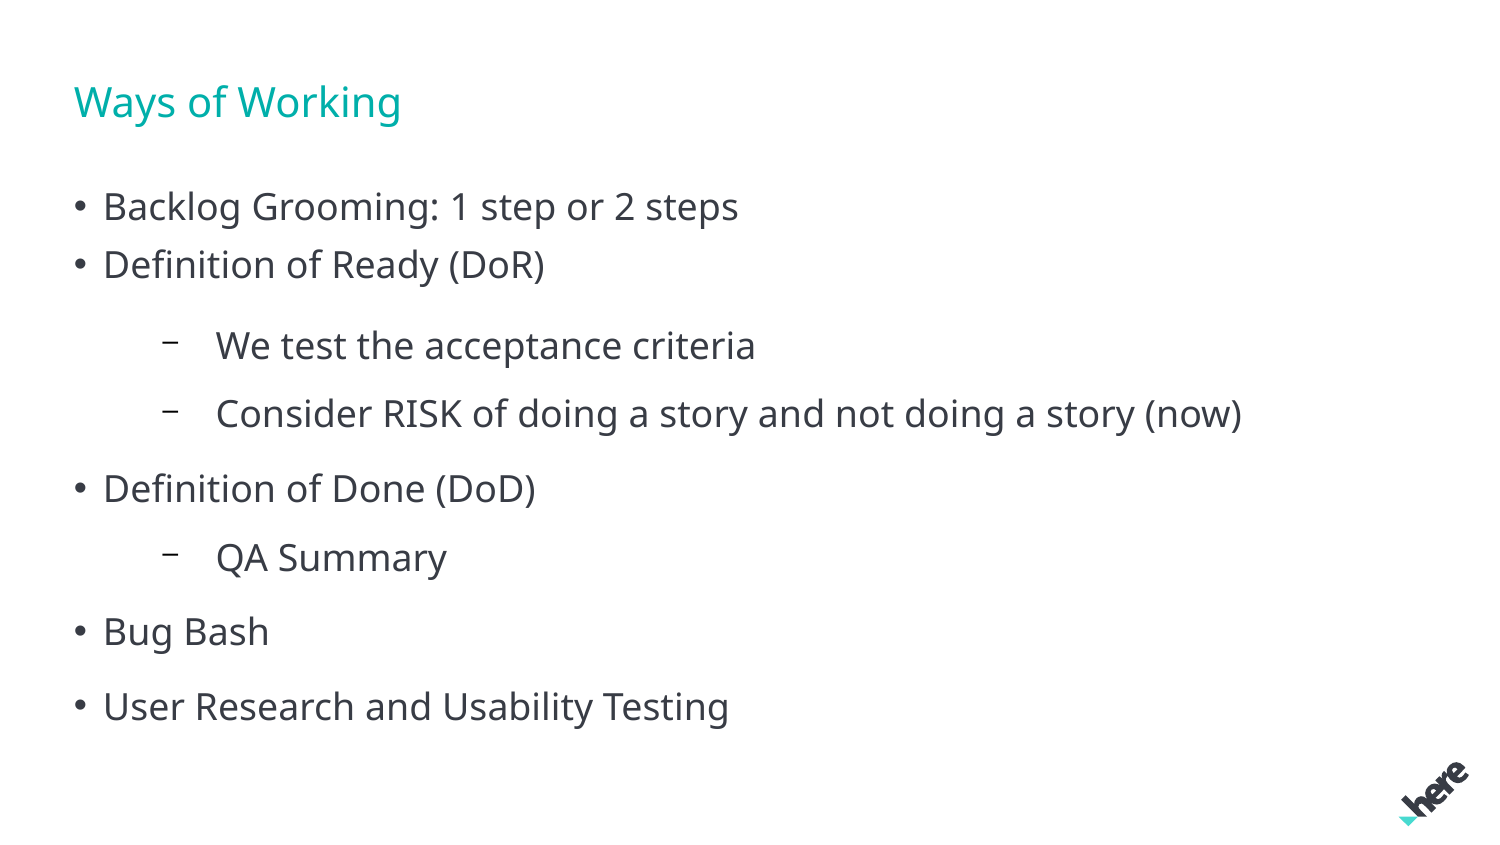

# Ways of Working
Backlog Grooming: 1 step or 2 steps
Definition of Ready (DoR)
We test the acceptance criteria
Consider RISK of doing a story and not doing a story (now)
Definition of Done (DoD)
QA Summary
Bug Bash
User Research and Usability Testing